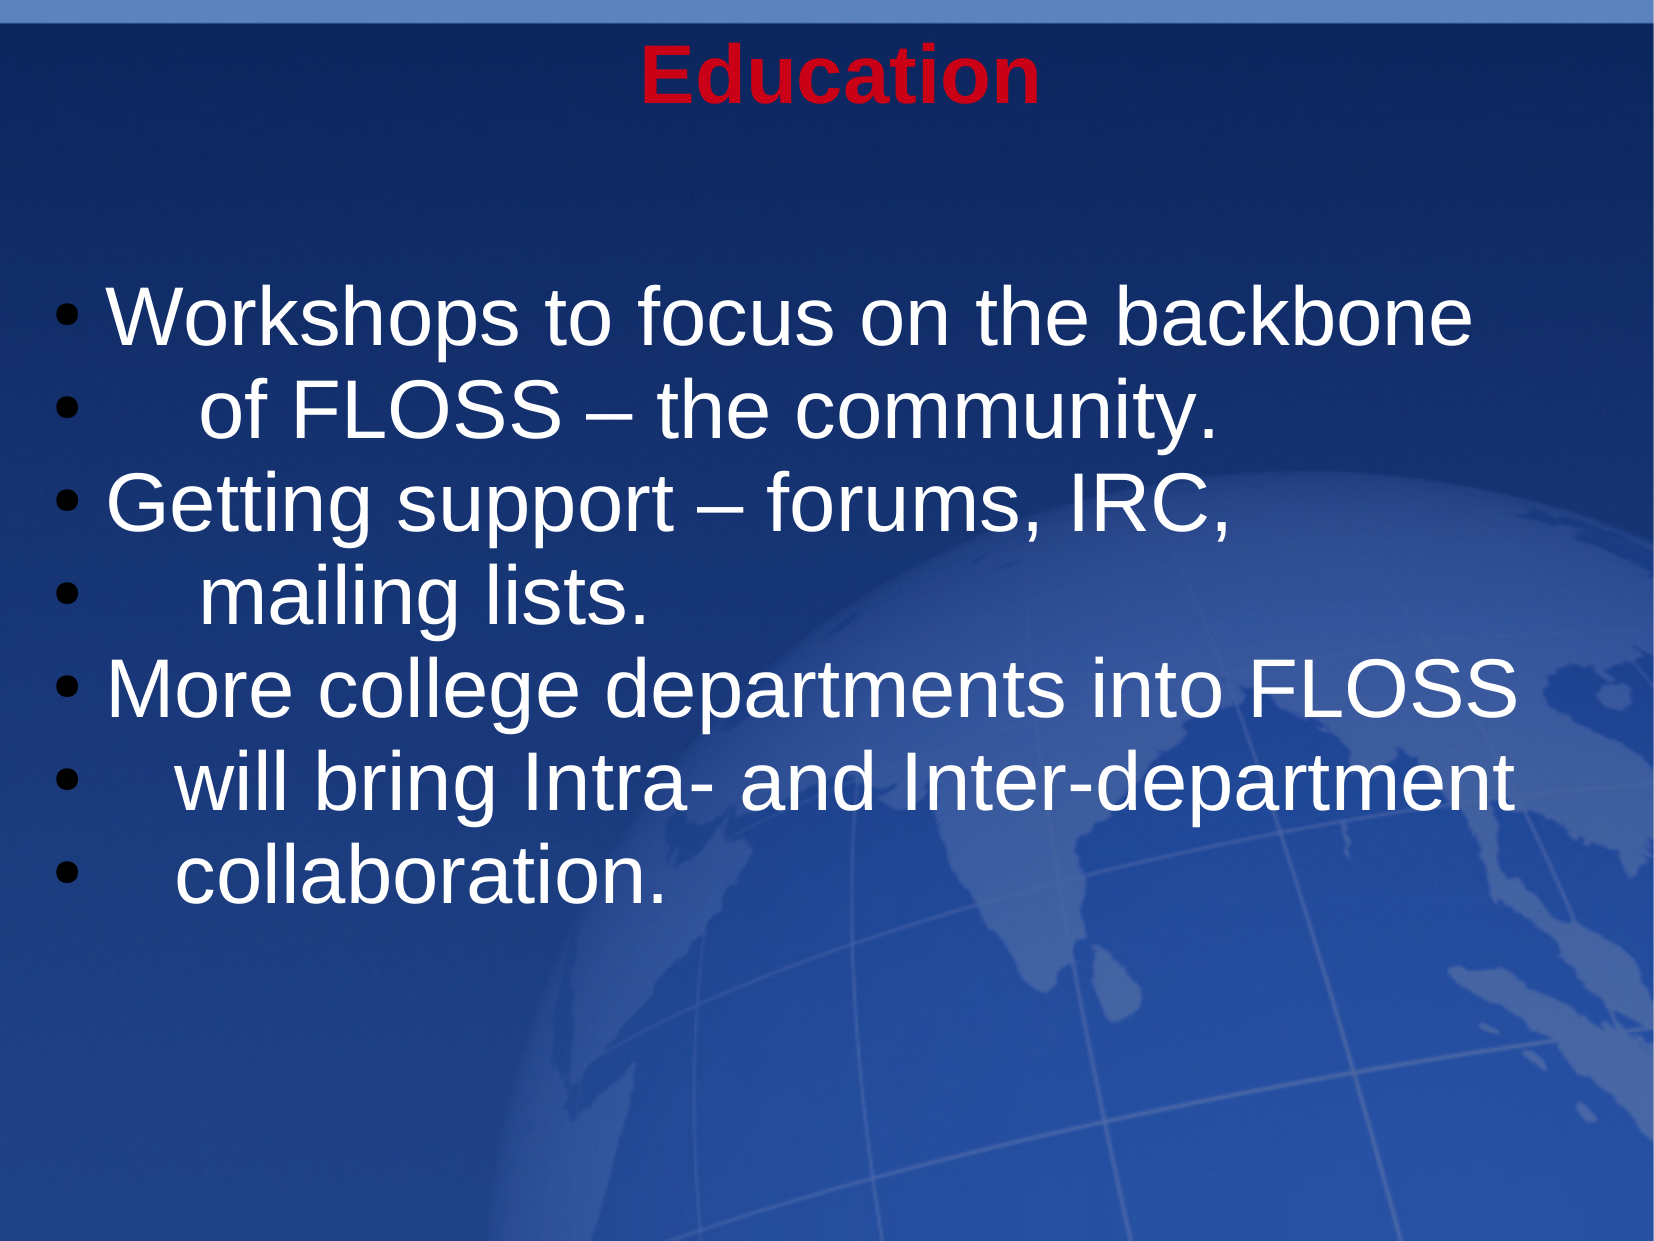

Education
 Workshops to focus on the backbone
 of FLOSS – the community.
 Getting support – forums, IRC,
 mailing lists.
 More college departments into FLOSS
 will bring Intra- and Inter-department
 collaboration.